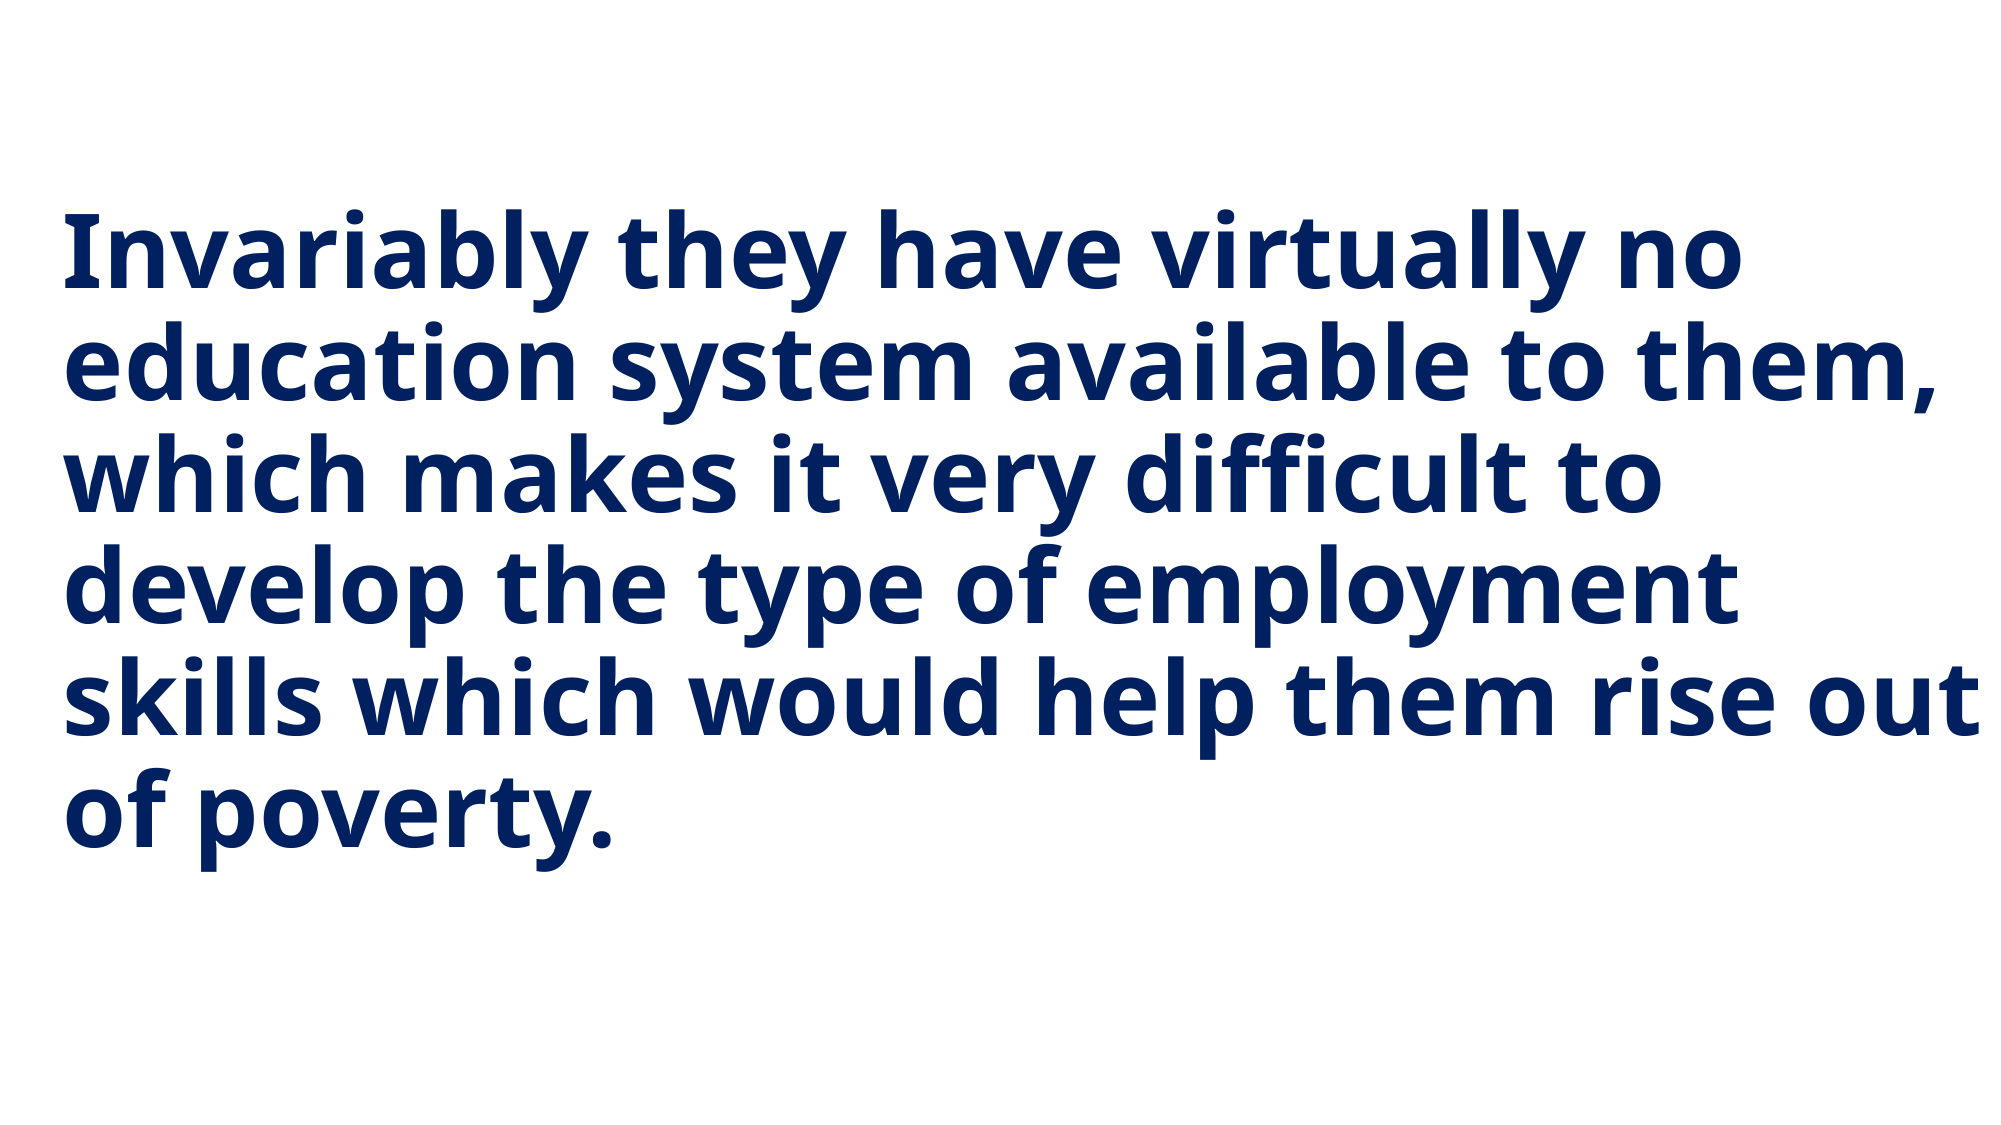

# Invariably they have virtually no education system available to them, which makes it very difficult to develop the type of employment skills which would help them rise out of poverty.